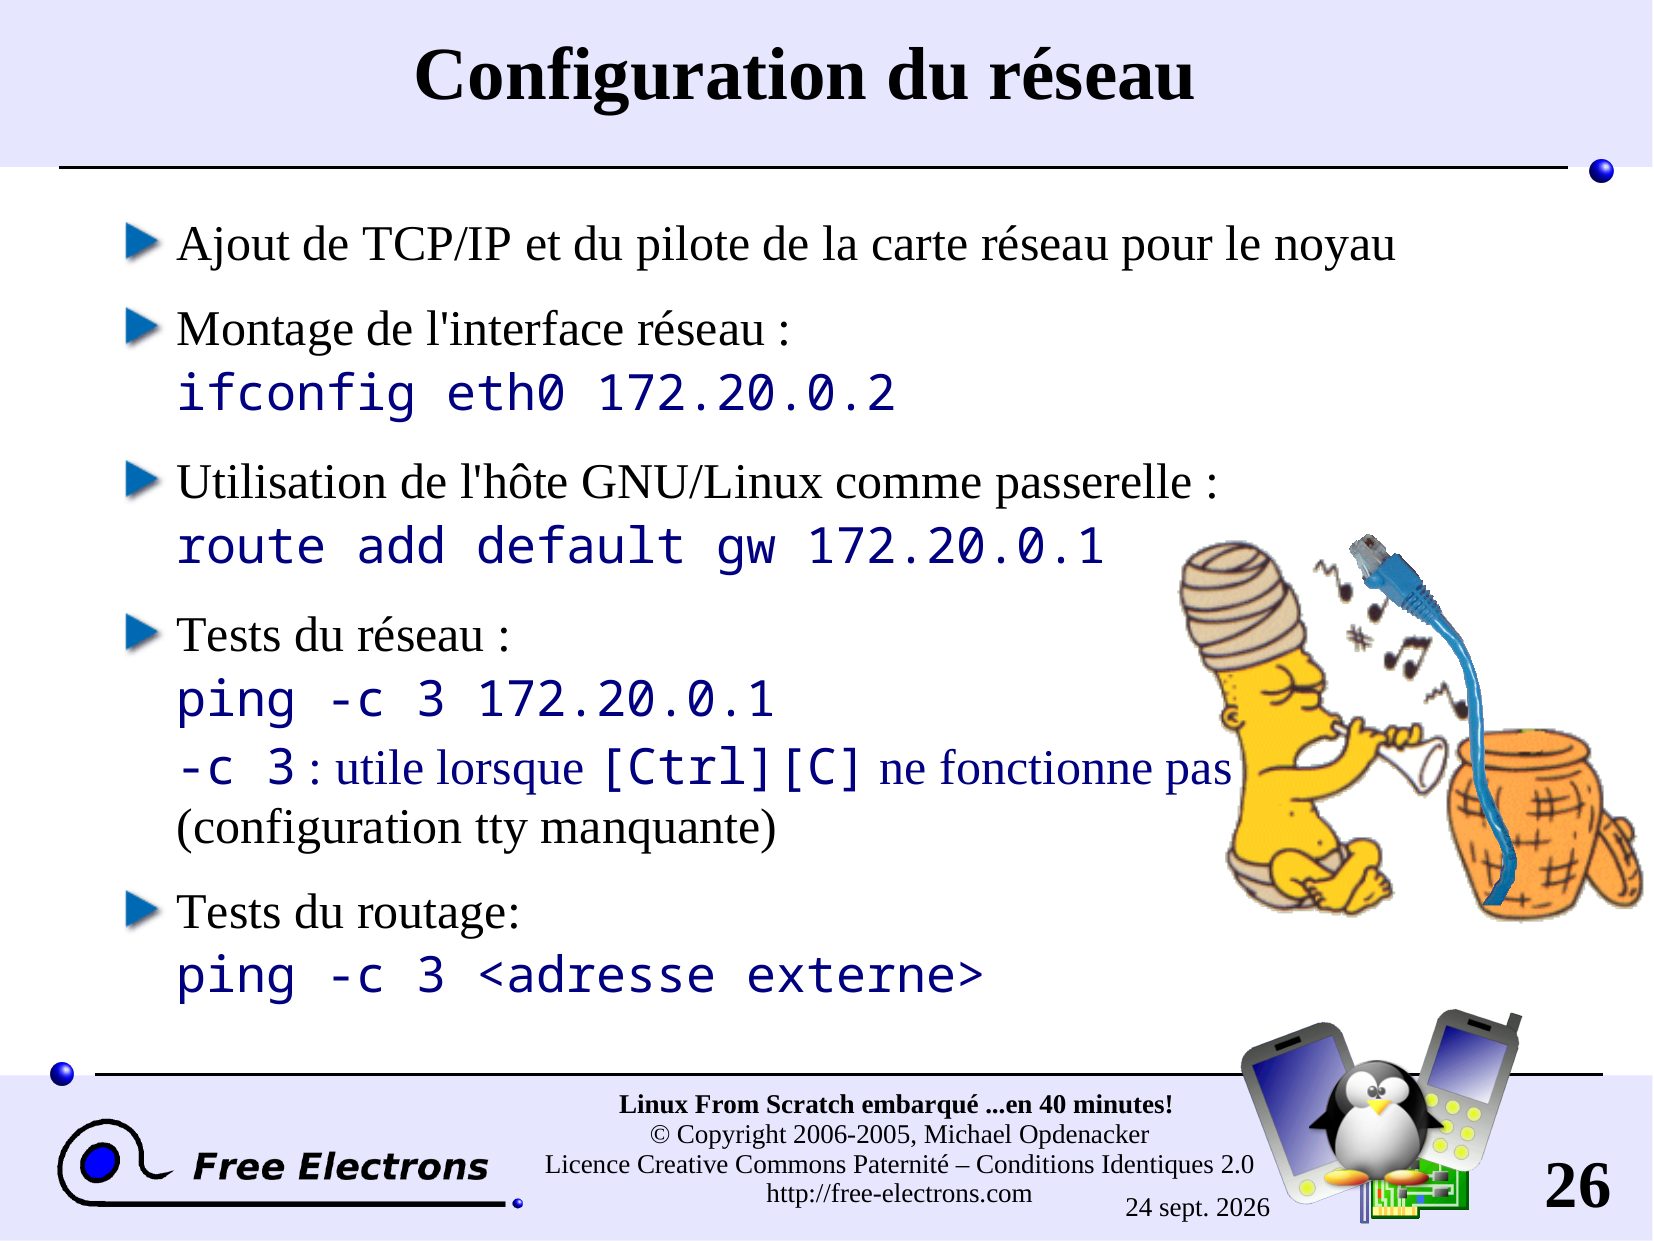

# Configuration du réseau
Ajout de TCP/IP et du pilote de la carte réseau pour le noyau
Montage de l'interface réseau :
ifconfig eth0 172.20.0.2
Utilisation de l'hôte GNU/Linux comme passerelle :
route add default gw 172.20.0.1
Tests du réseau :
ping -c 3 172.20.0.1
-c 3 : utile lorsque [Ctrl][C] ne fonctionne pas
(configuration tty manquante)
Tests du routage:
ping -c 3 <adresse externe>